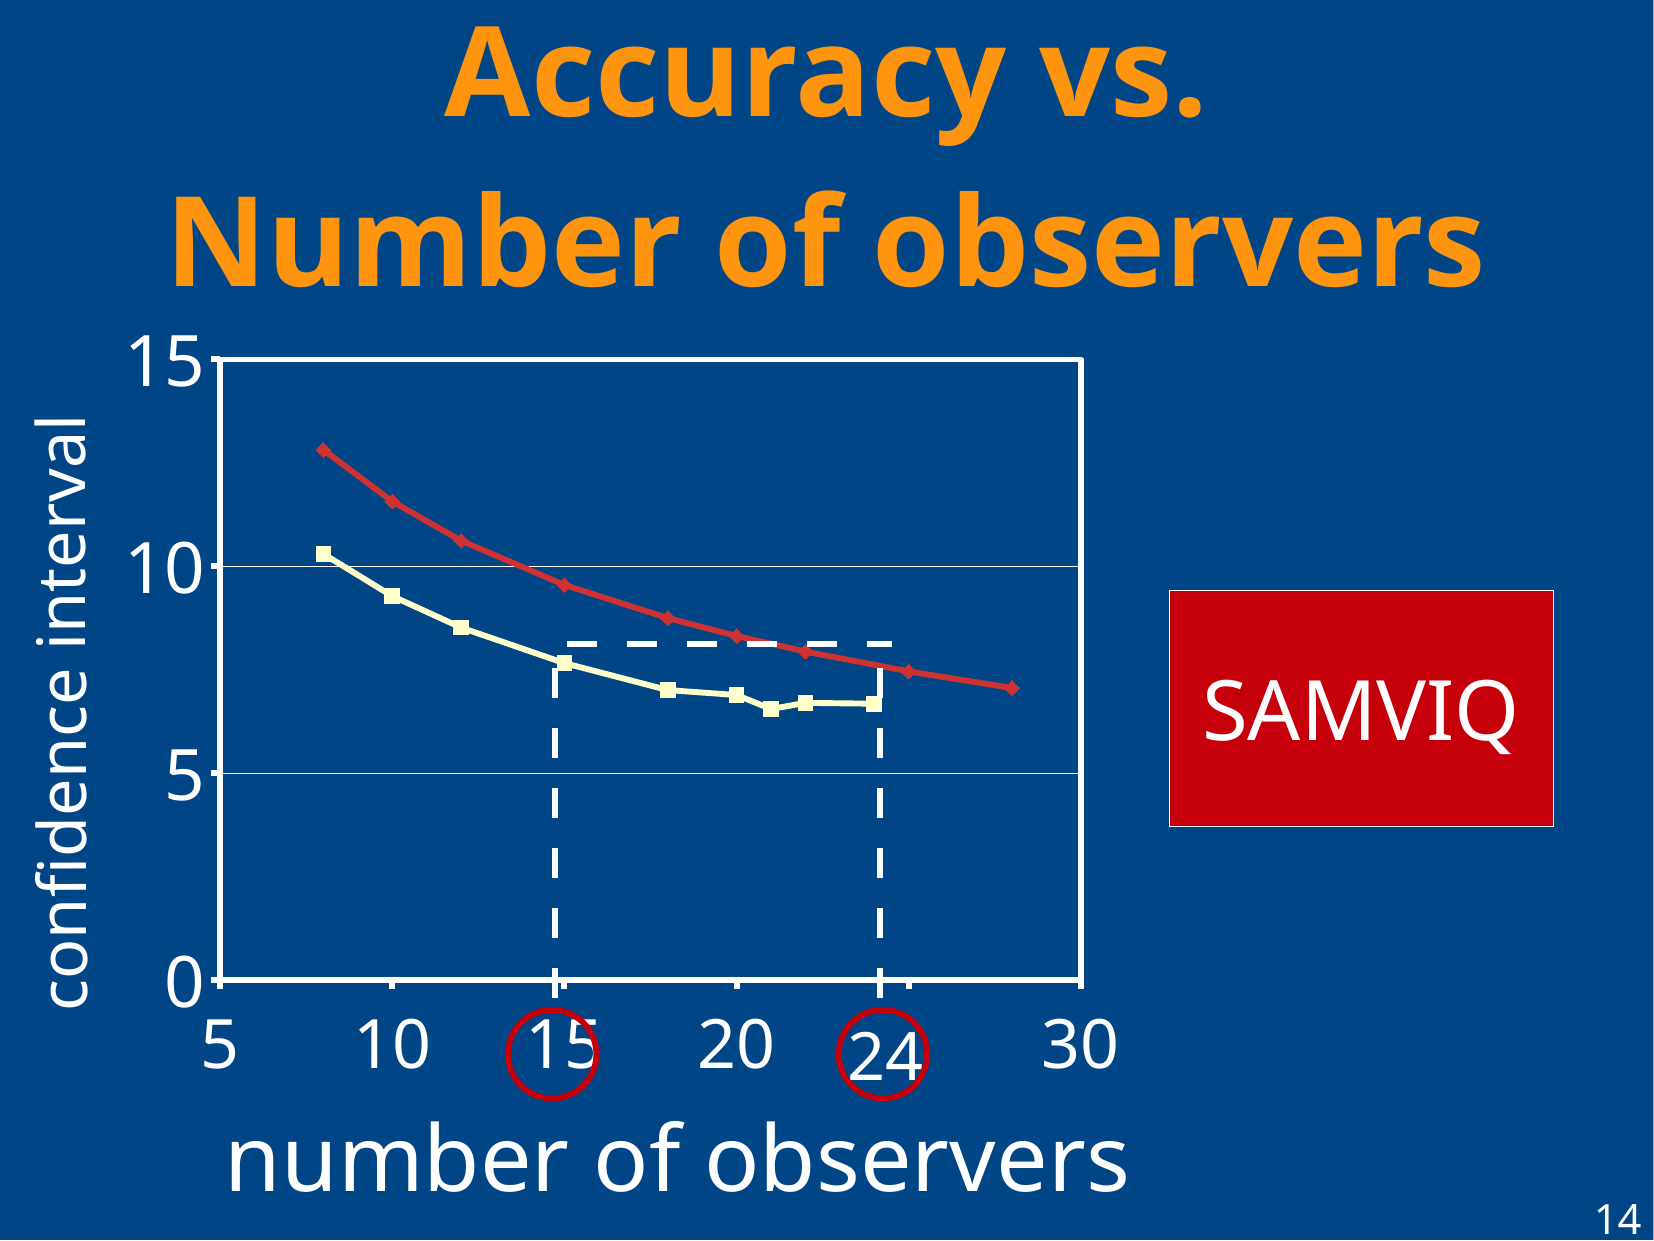

# Accuracy vs. Number of observers
### Chart
| Category | SAMVIQ | ACR' |
|---|---|---|SAMVIQ
confidence interval
24
number of observers
14